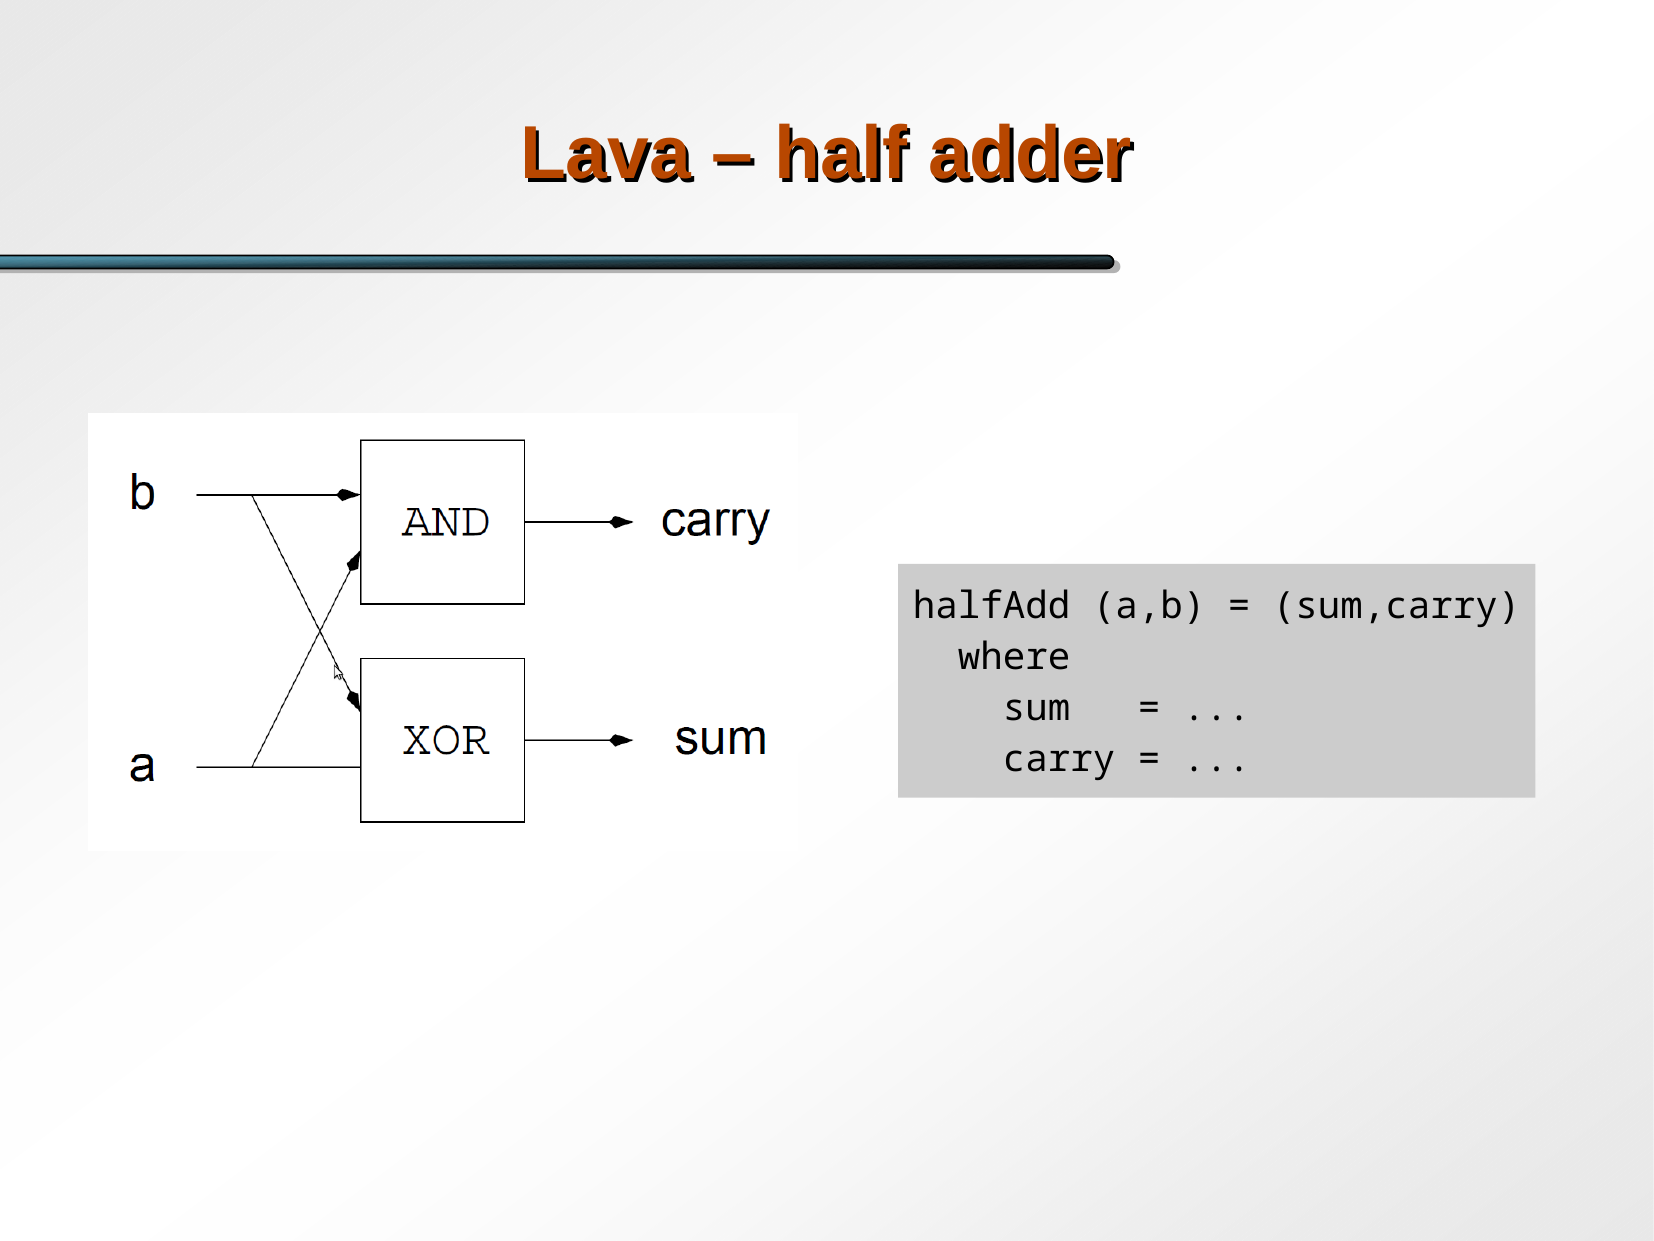

# Lava – half adder
halfAdd (a,b) = (sum,carry)
 where
 sum = ...
 carry = ...